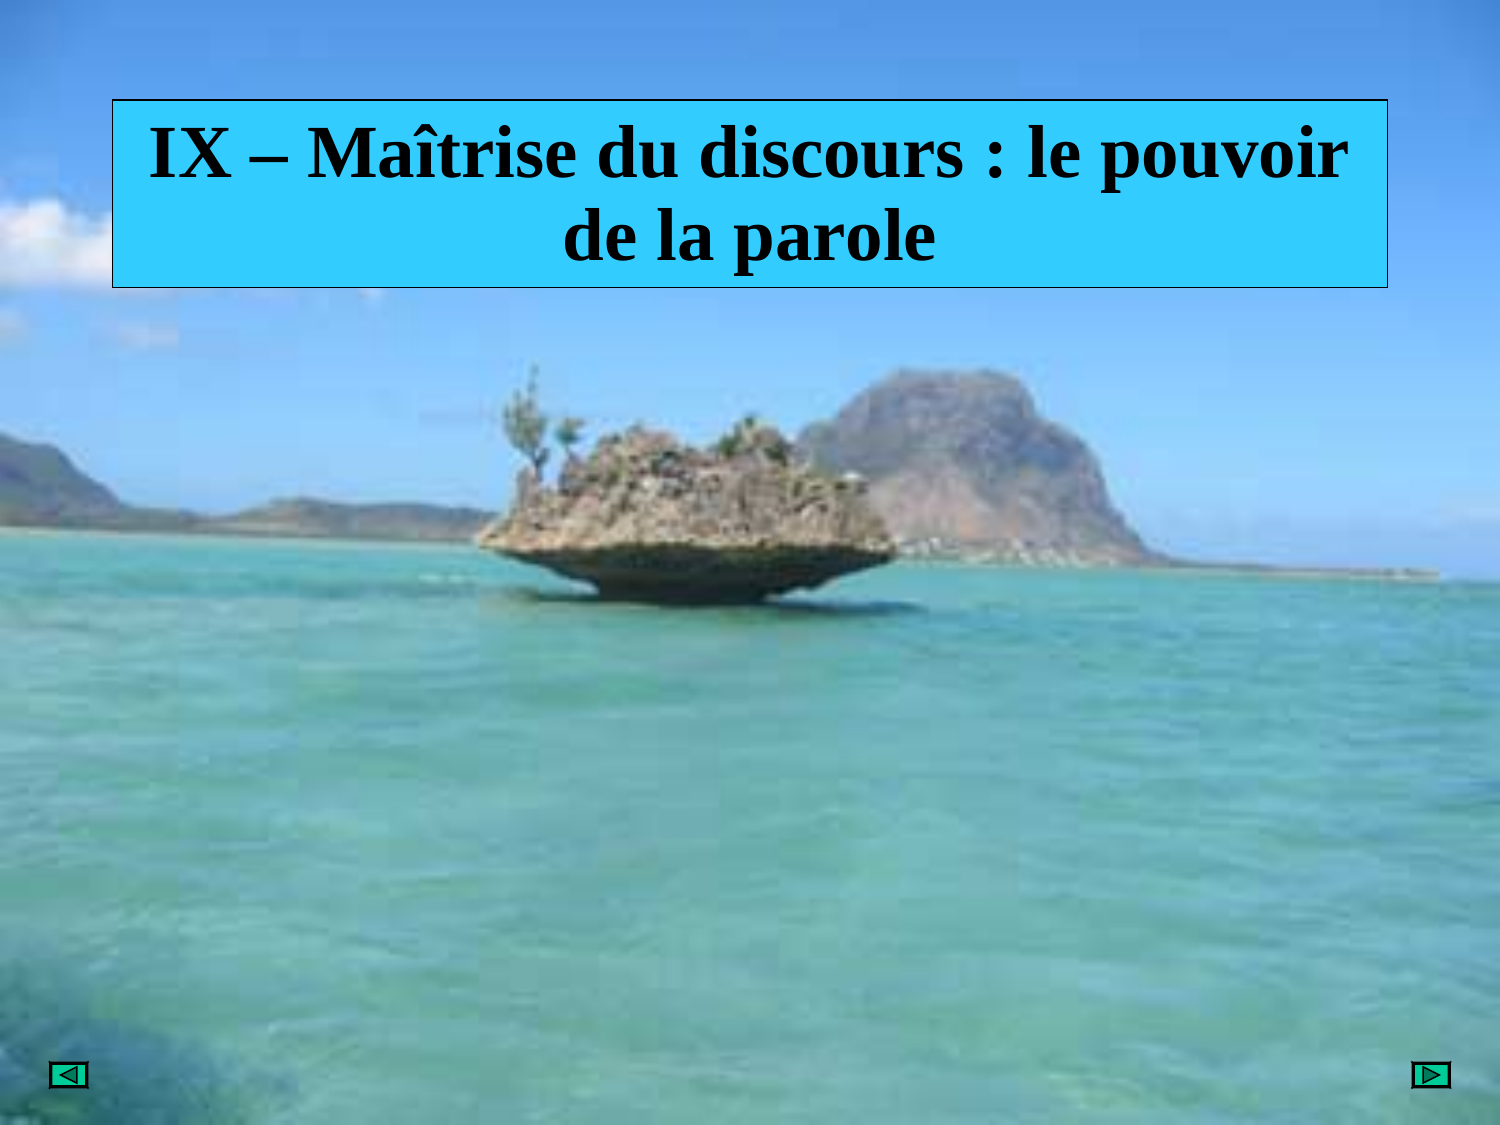

# IX – Maîtrise du discours : le pouvoir de la parole